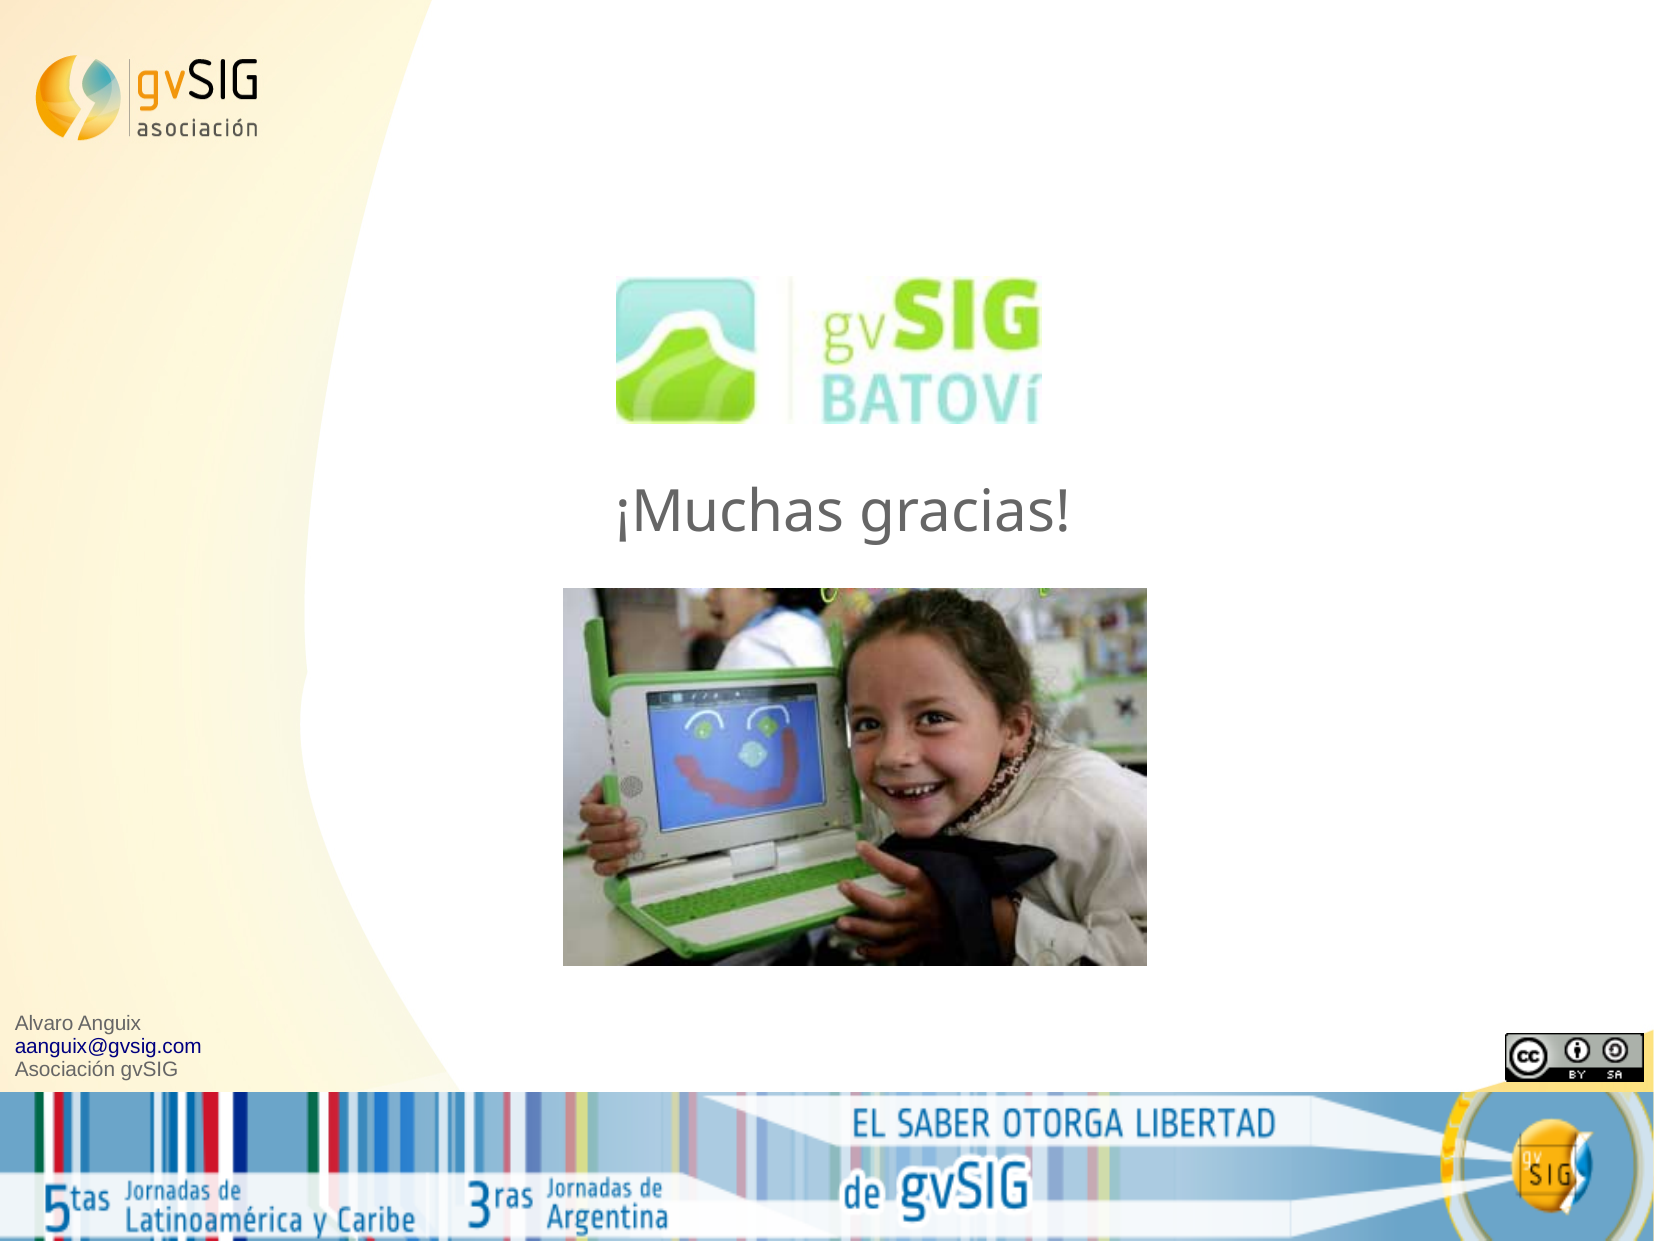

¡Muchas gracias!
Alvaro Anguix
aanguix@gvsig.com
Asociación gvSIG